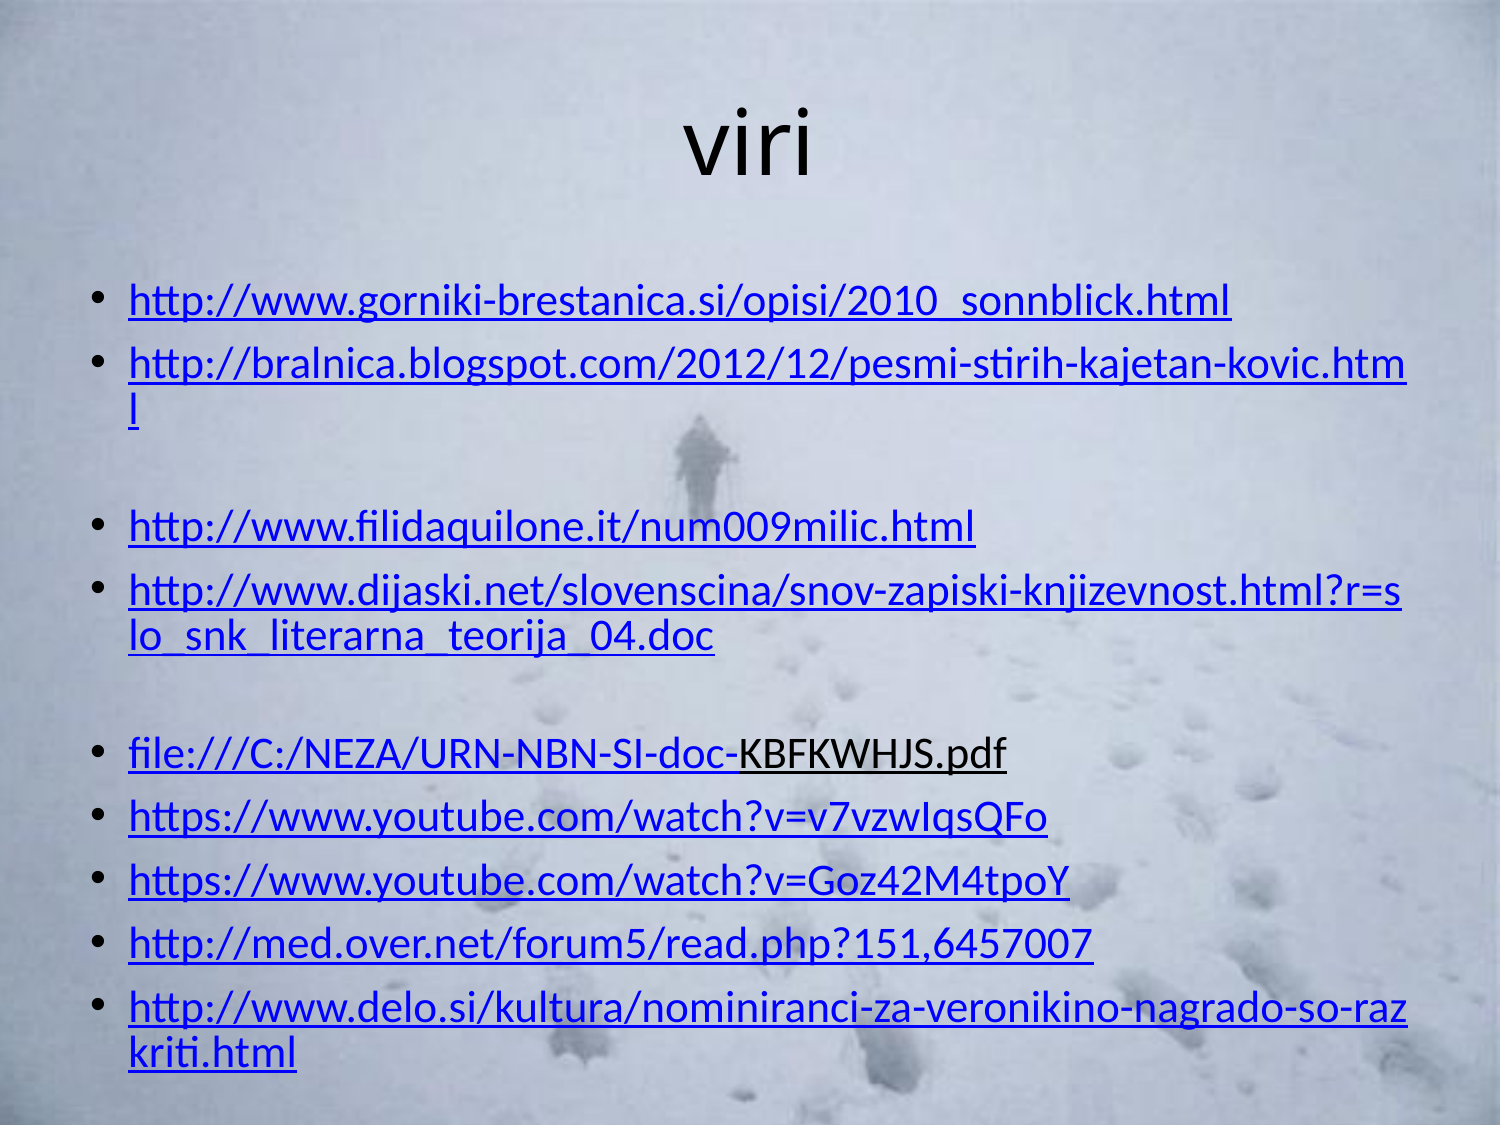

# viri
http://www.gorniki-brestanica.si/opisi/2010_sonnblick.html
http://bralnica.blogspot.com/2012/12/pesmi-stirih-kajetan-kovic.html
http://www.filidaquilone.it/num009milic.html
http://www.dijaski.net/slovenscina/snov-zapiski-knjizevnost.html?r=slo_snk_literarna_teorija_04.doc
file:///C:/NEZA/URN-NBN-SI-doc-KBFKWHJS.pdf
https://www.youtube.com/watch?v=v7vzwIqsQFo
https://www.youtube.com/watch?v=Goz42M4tpoY
http://med.over.net/forum5/read.php?151,6457007
http://www.delo.si/kultura/nominiranci-za-veronikino-nagrado-so-razkriti.html